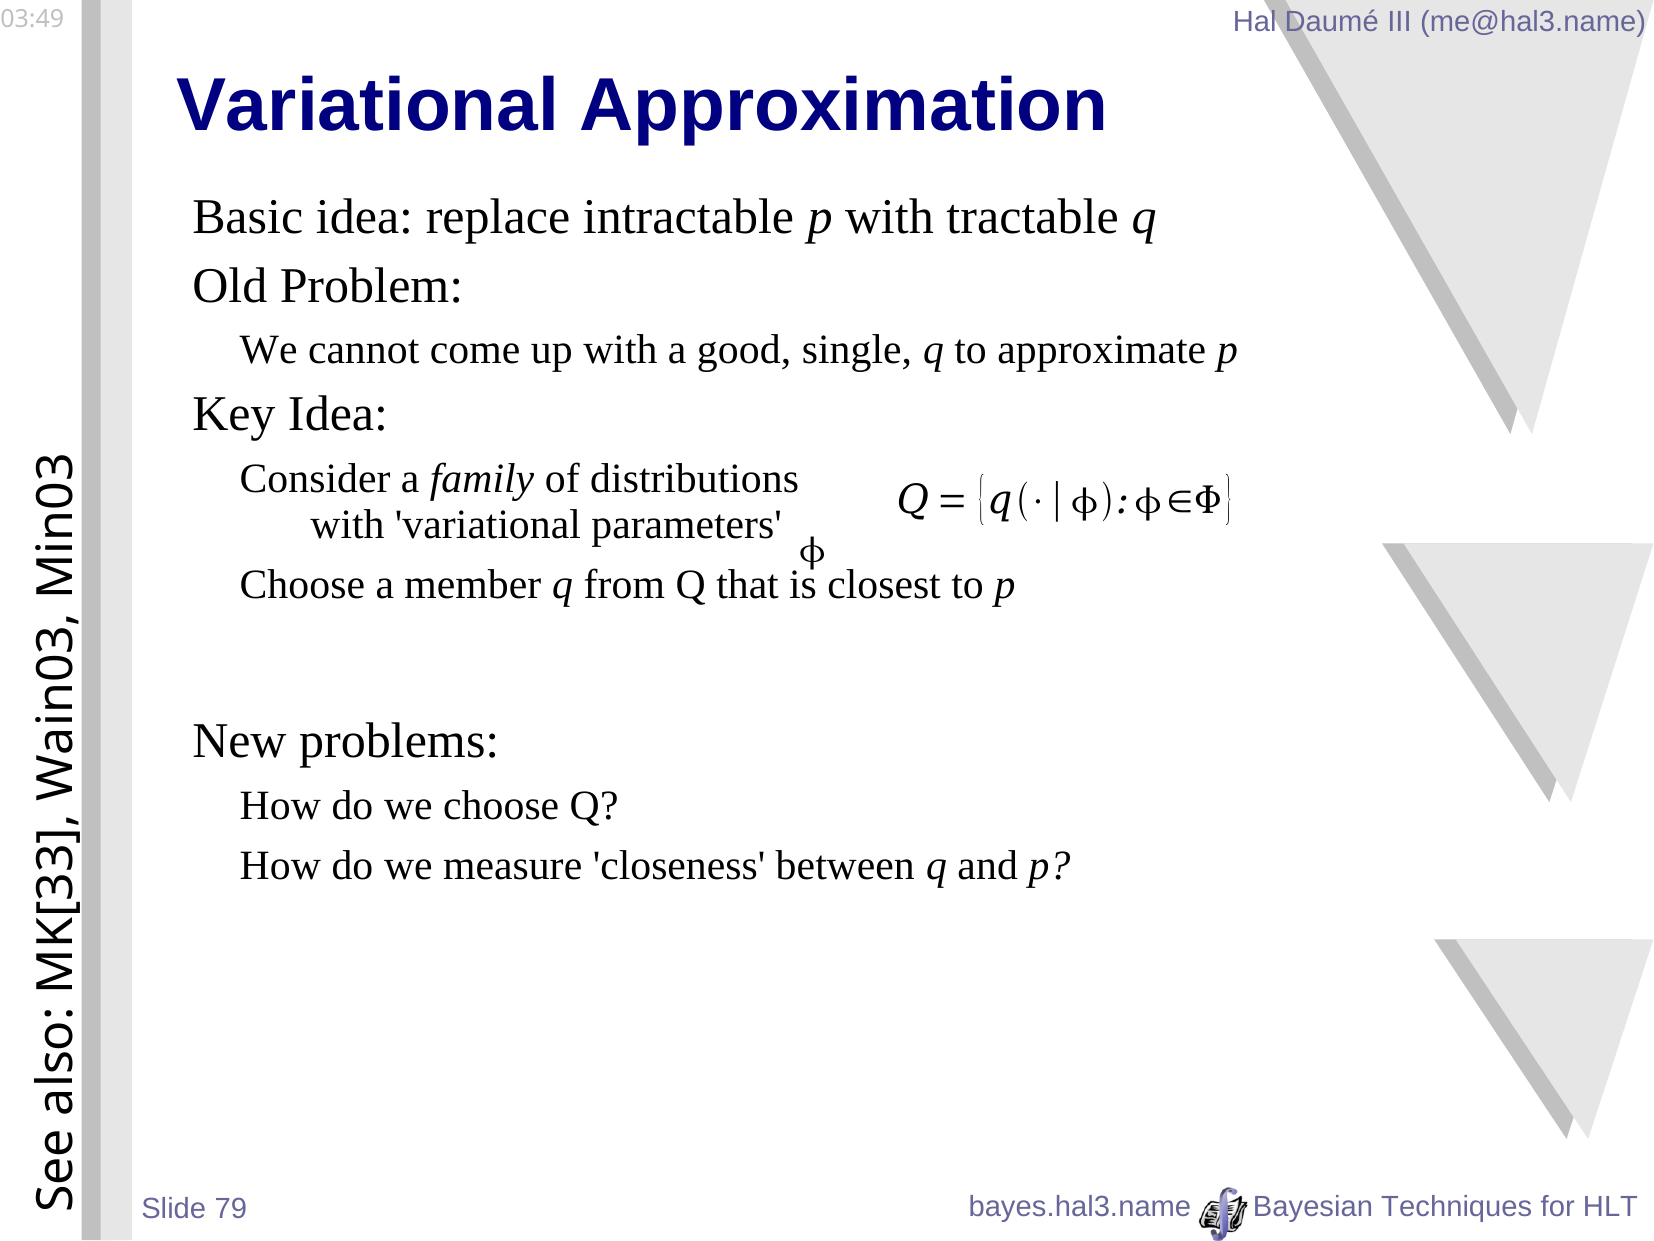

# Variational Approximation
Basic idea: replace intractable p with tractable q
Old Problem:
We cannot come up with a good, single, q to approximate p
Key Idea:
Consider a family of distributions
with 'variational parameters'
Choose a member q from Q that is closest to p
New problems:
How do we choose Q?
How do we measure 'closeness' between q and p?
See also: MK[33], Wain03, Min03